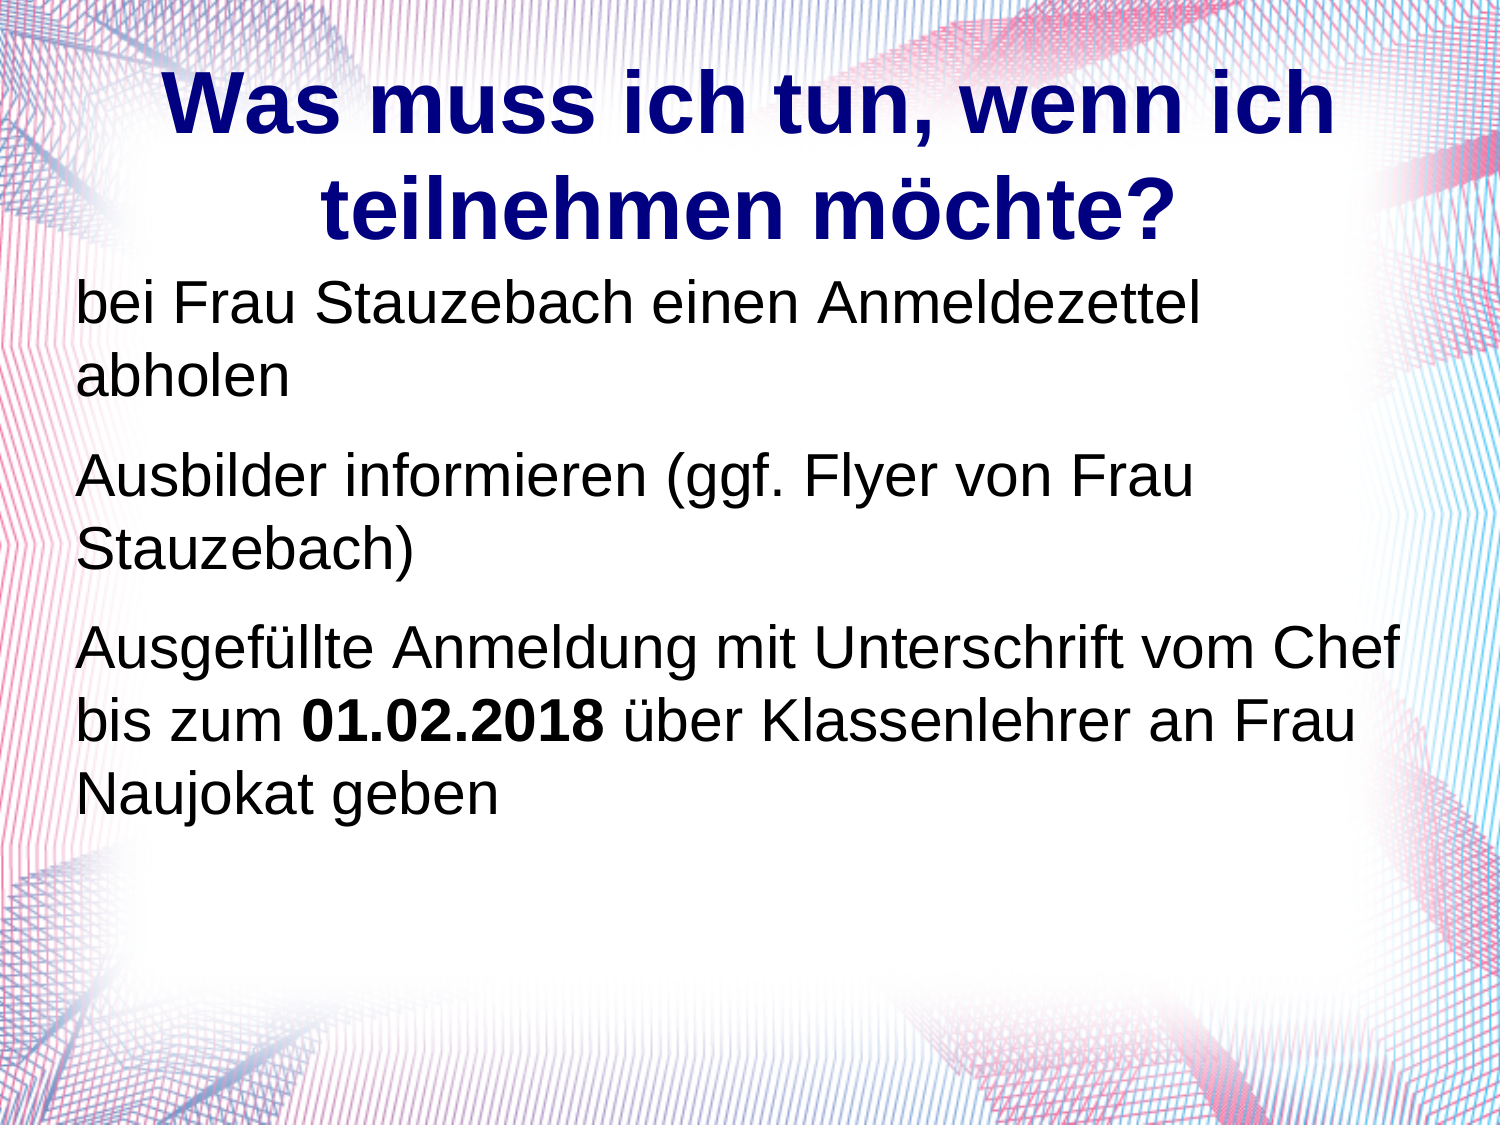

# Was muss ich tun, wenn ich teilnehmen möchte?
bei Frau Stauzebach einen Anmeldezettel abholen
Ausbilder informieren (ggf. Flyer von Frau Stauzebach)
Ausgefüllte Anmeldung mit Unterschrift vom Chef bis zum 01.02.2018 über Klassenlehrer an Frau Naujokat geben